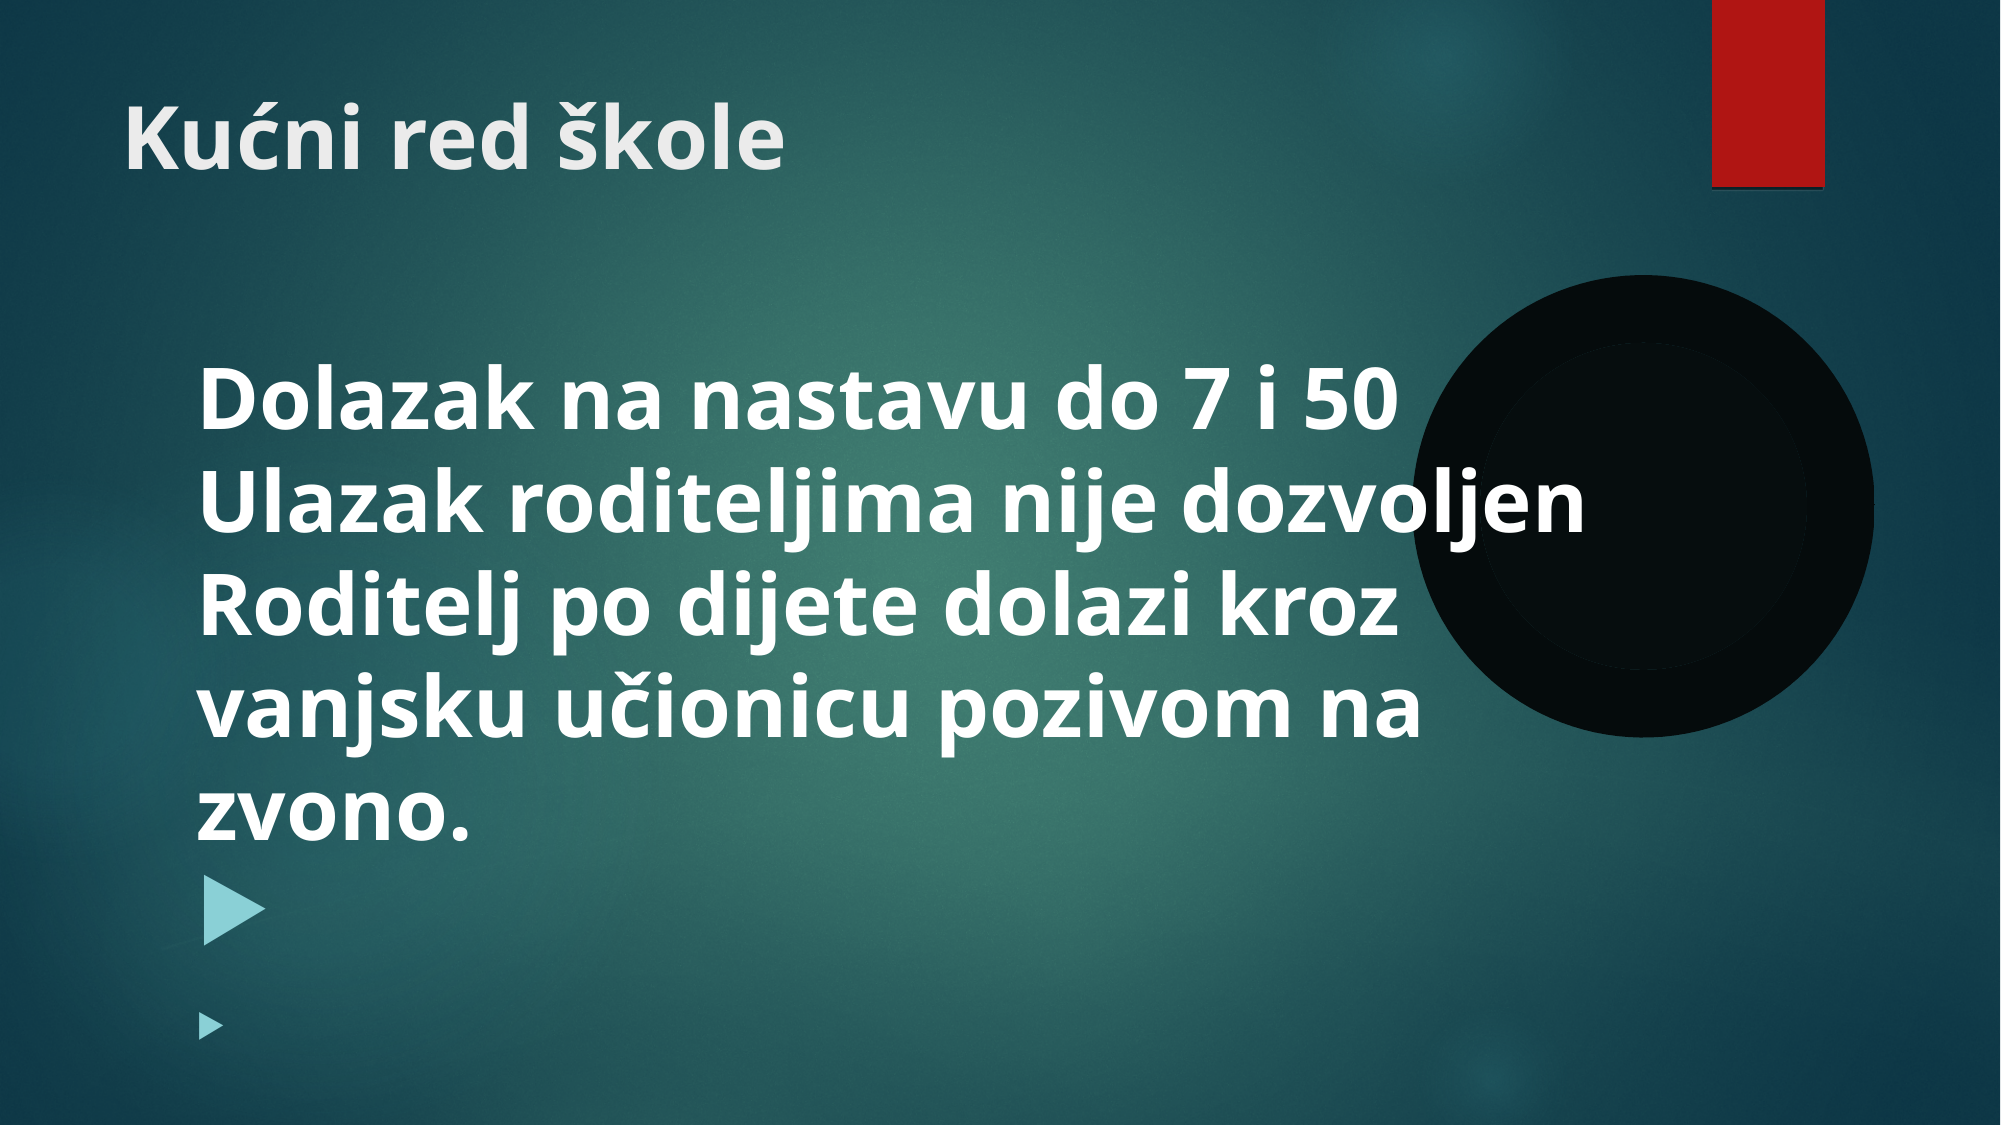

# Kućni red škole
Dolazak na nastavu do 7 i 50
Ulazak roditeljima nije dozvoljen
Roditelj po dijete dolazi kroz vanjsku učionicu pozivom na zvono.